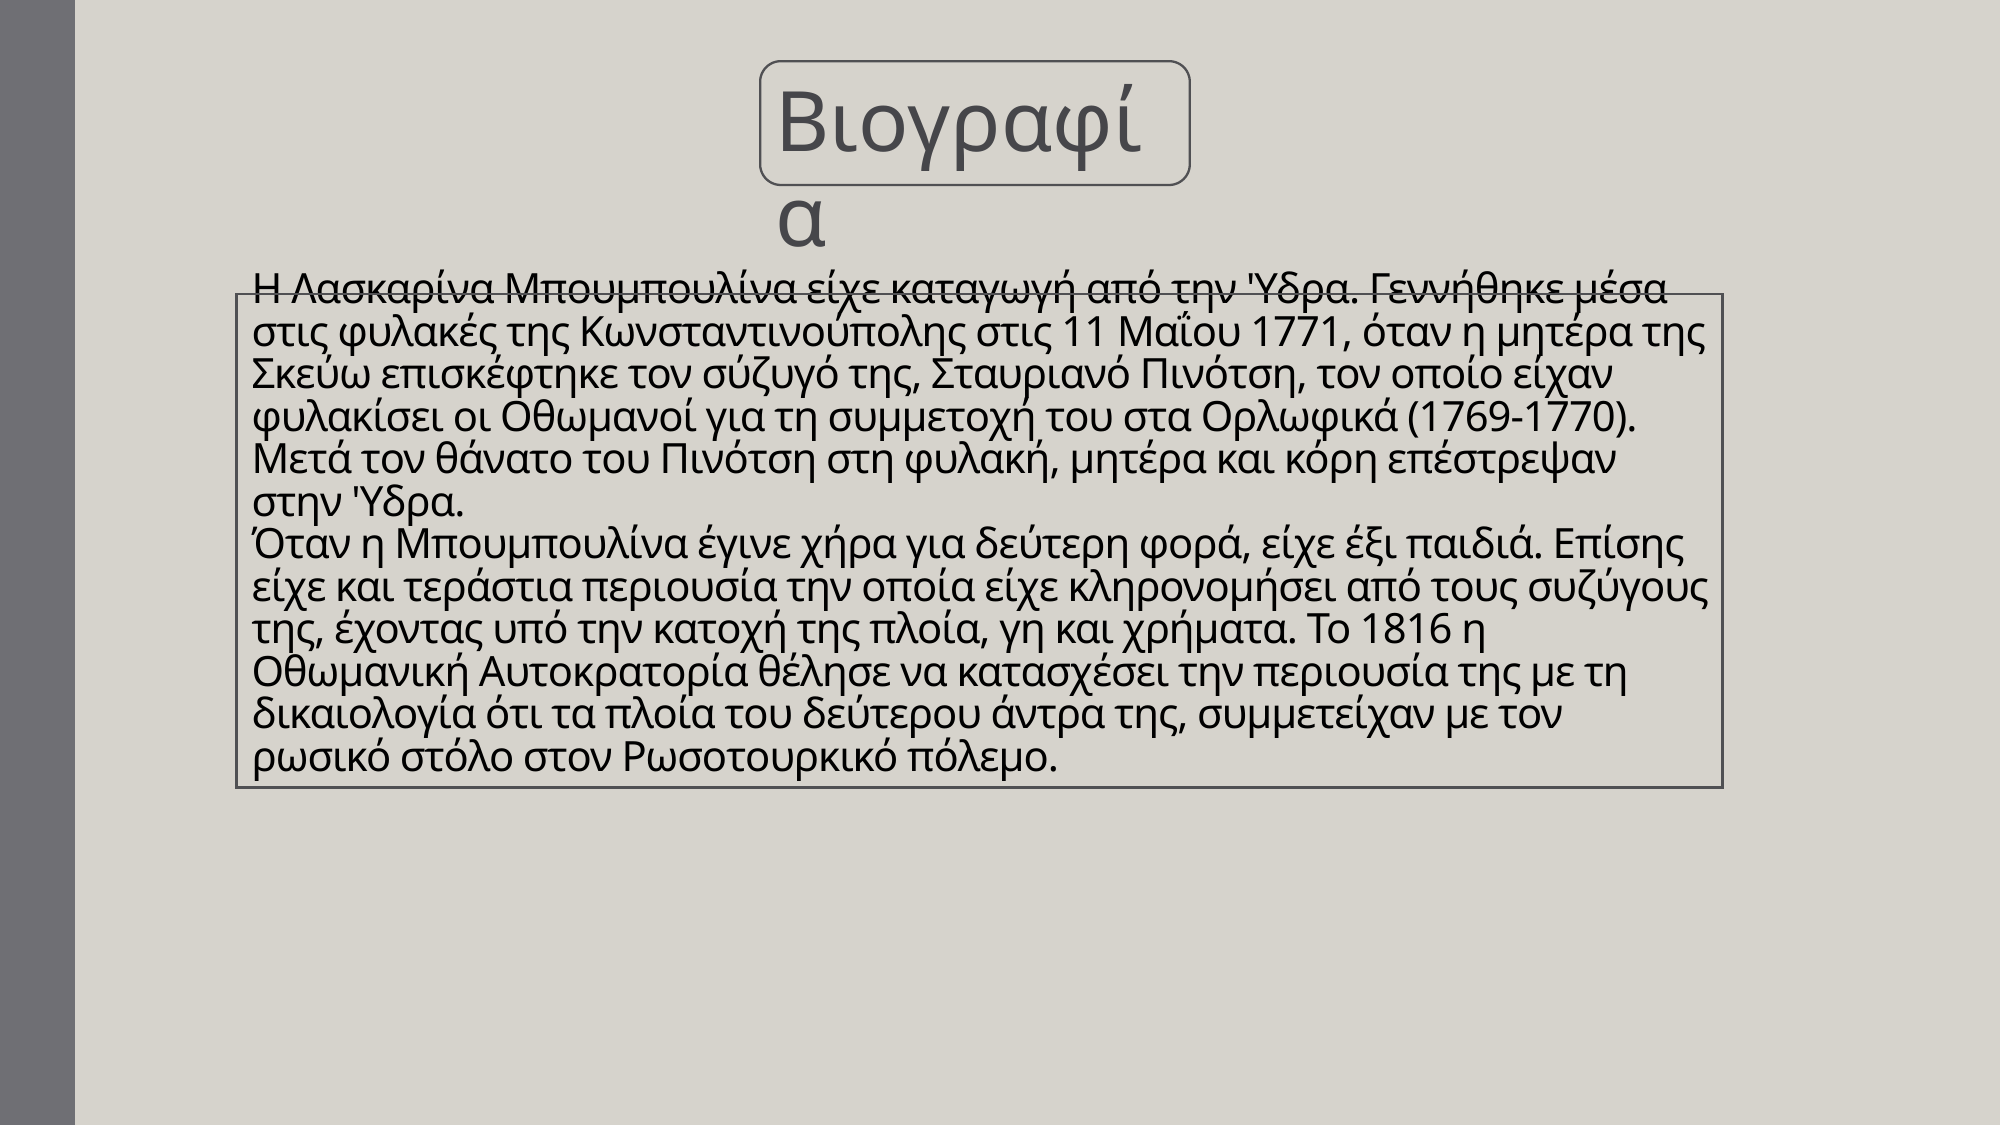

Βιογραφία
# Η Λασκαρίνα Μπουμπουλίνα είχε καταγωγή από την 'Υδρα. Γεννήθηκε μέσα στις φυλακές της Κωνσταντινούπολης στις 11 Μαΐου 1771, όταν η μητέρα της Σκεύω επισκέφτηκε τον σύζυγό της, Σταυριανό Πινότση, τον οποίο είχαν φυλακίσει οι Οθωμανοί για τη συμμετοχή του στα Ορλωφικά (1769-1770). Μετά τον θάνατο του Πινότση στη φυλακή, μητέρα και κόρη επέστρεψαν στην 'Υδρα. Όταν η Μπουμπουλίνα έγινε χήρα για δεύτερη φορά, είχε έξι παιδιά. Επίσης είχε και τεράστια περιουσία την οποία είχε κληρονομήσει από τους συζύγους της, έχοντας υπό την κατοχή της πλοία, γη και χρήματα. Το 1816 η Οθωμανική Αυτοκρατορία θέλησε να κατασχέσει την περιουσία της με τη δικαιολογία ότι τα πλοία του δεύτερου άντρα της, συμμετείχαν με τον ρωσικό στόλο στον Ρωσοτουρκικό πόλεμο.